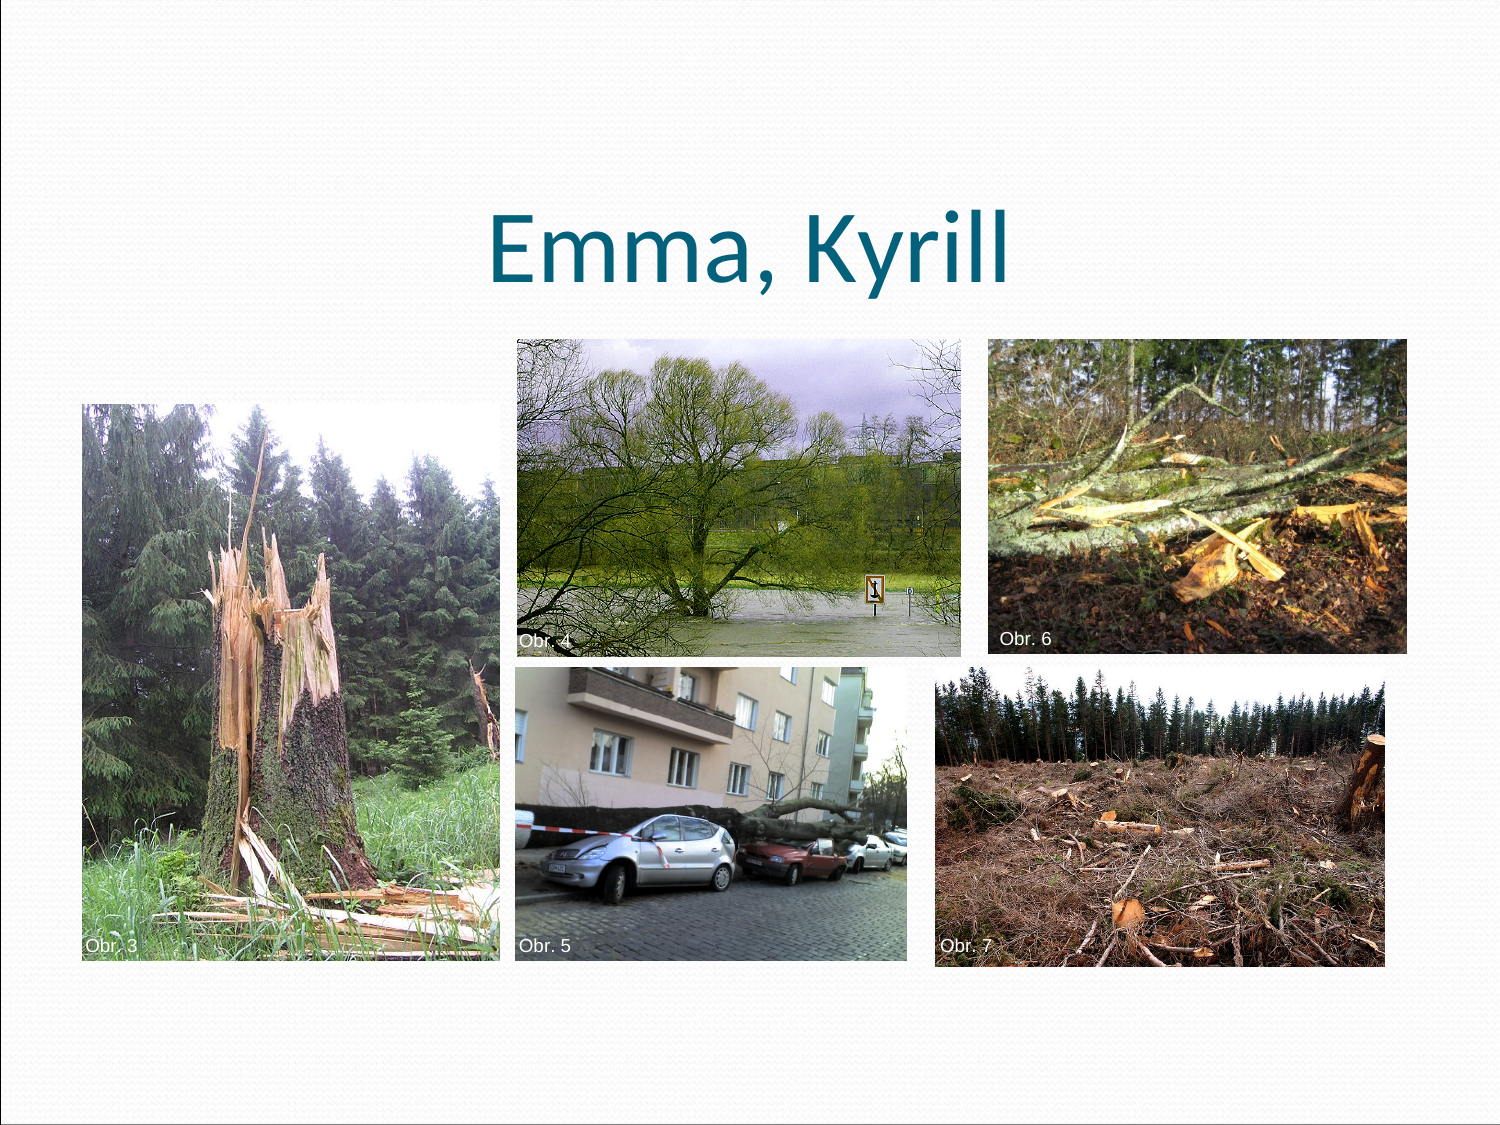

# Emma, Kyrill
Obr. 6
Obr. 4
Obr. 3
Obr. 5
Obr. 7